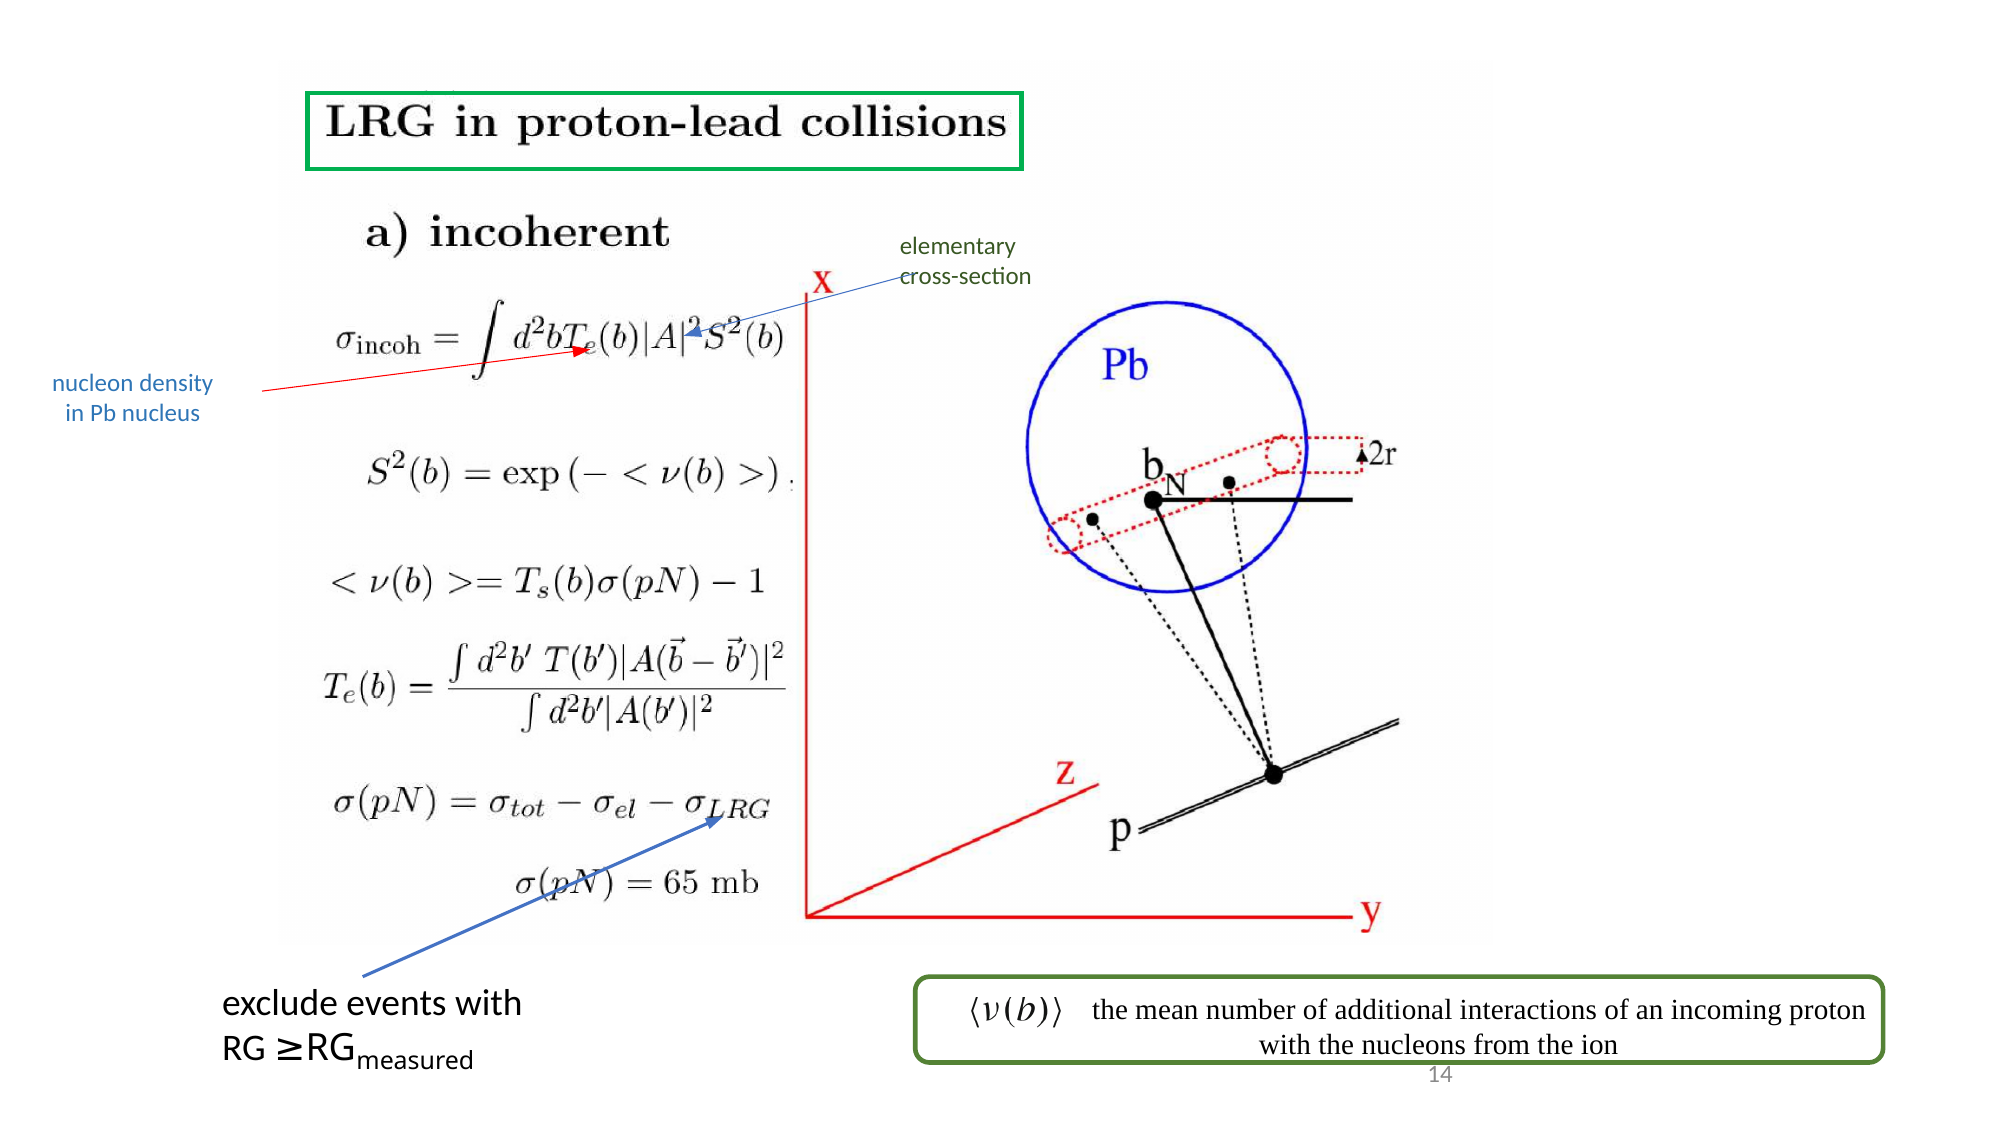

elementary cross-section
nucleon density in Pb nucleus
exclude events with RG ≥RGmeasured
the mean number of additional interactions of an incoming proton with the nucleons from the ion